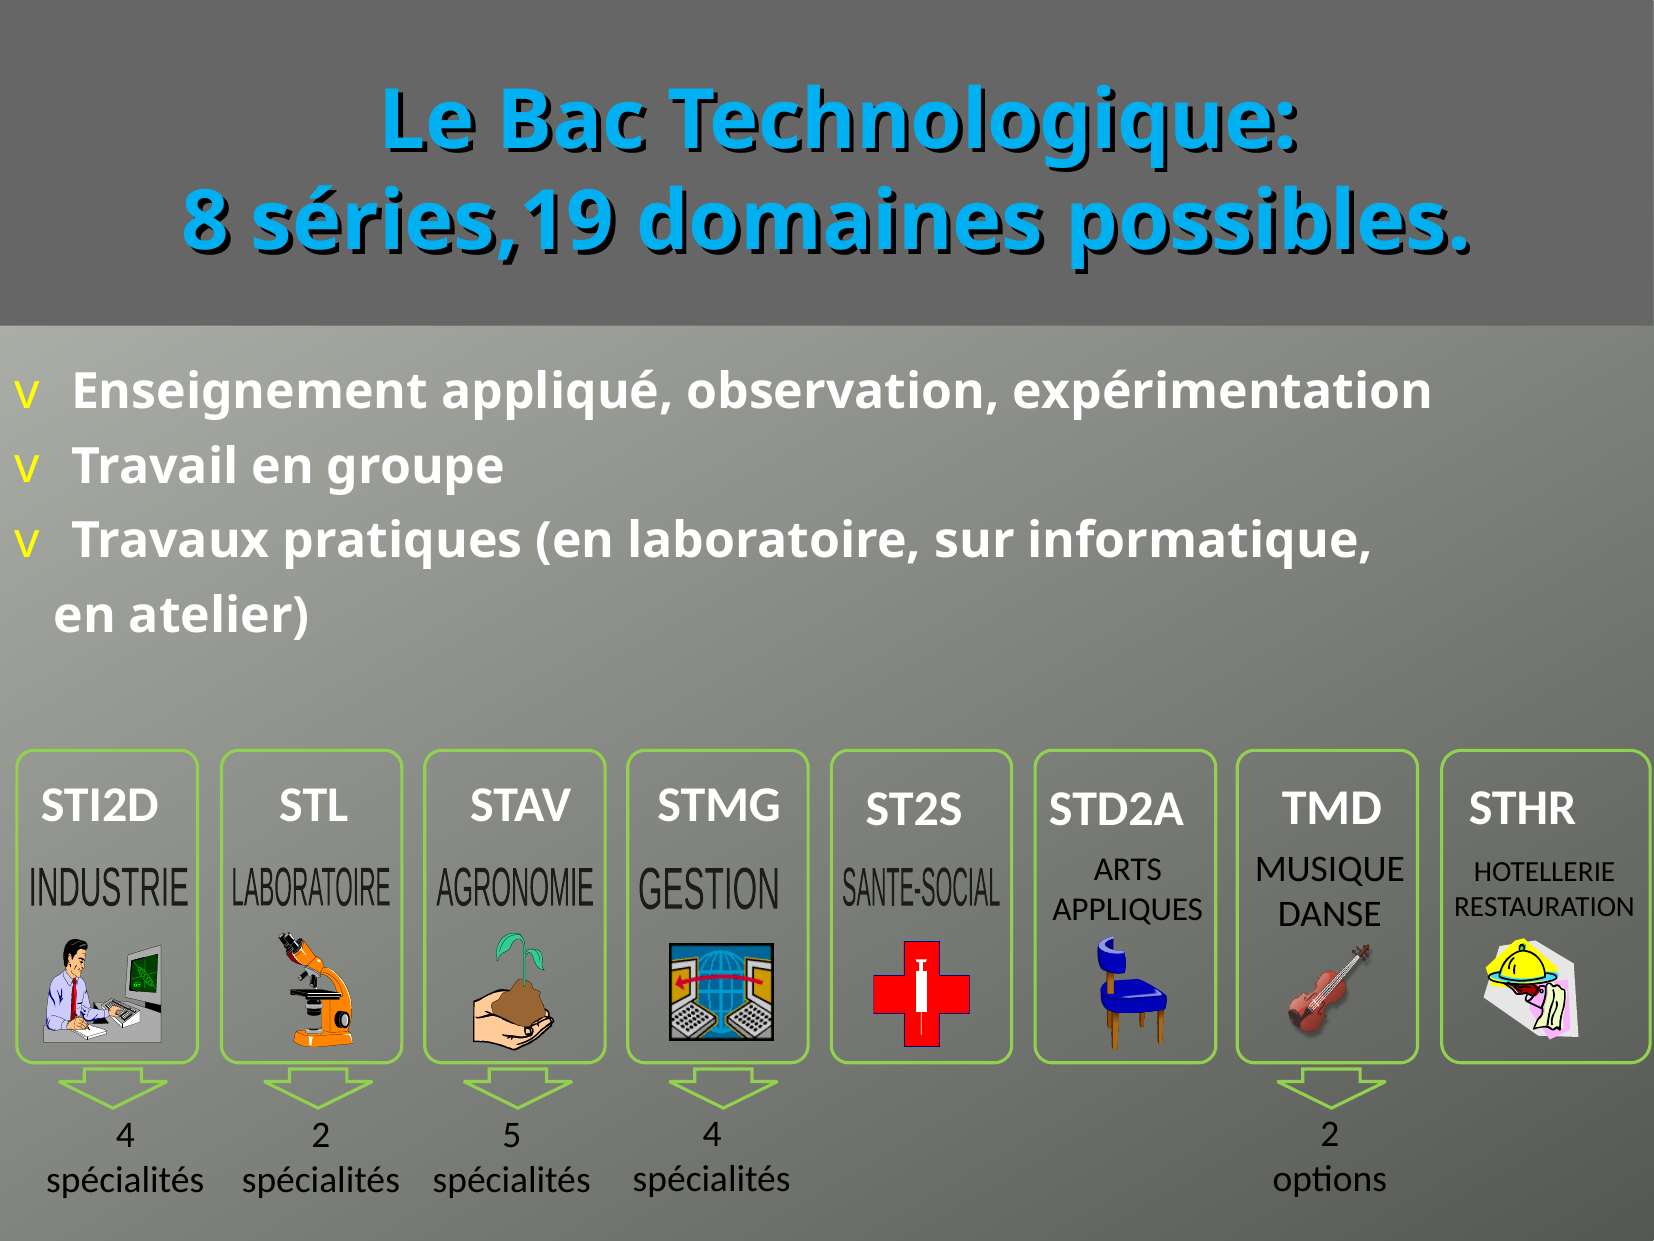

Le Bac Technologique:
8 séries,19 domaines possibles.
VOIE TECHNOLOGIQUE
Enseignement appliqué, observation, expérimentation
Travail en groupe
Travaux pratiques (en laboratoire, sur informatique,
 en atelier)
STMG
STI2D
STL
STAV
TMD
STHR
ST2S
STD2A
MUSIQUE DANSE
ARTS
APPLIQUES
HOTELLERIE
RESTAURATION
INDUSTRIE
LABORATOIRE
AGRONOMIE
SANTE-SOCIAL
GESTION
4
spécialités
2
options
4
spécialités
2
spécialités
5
spécialités